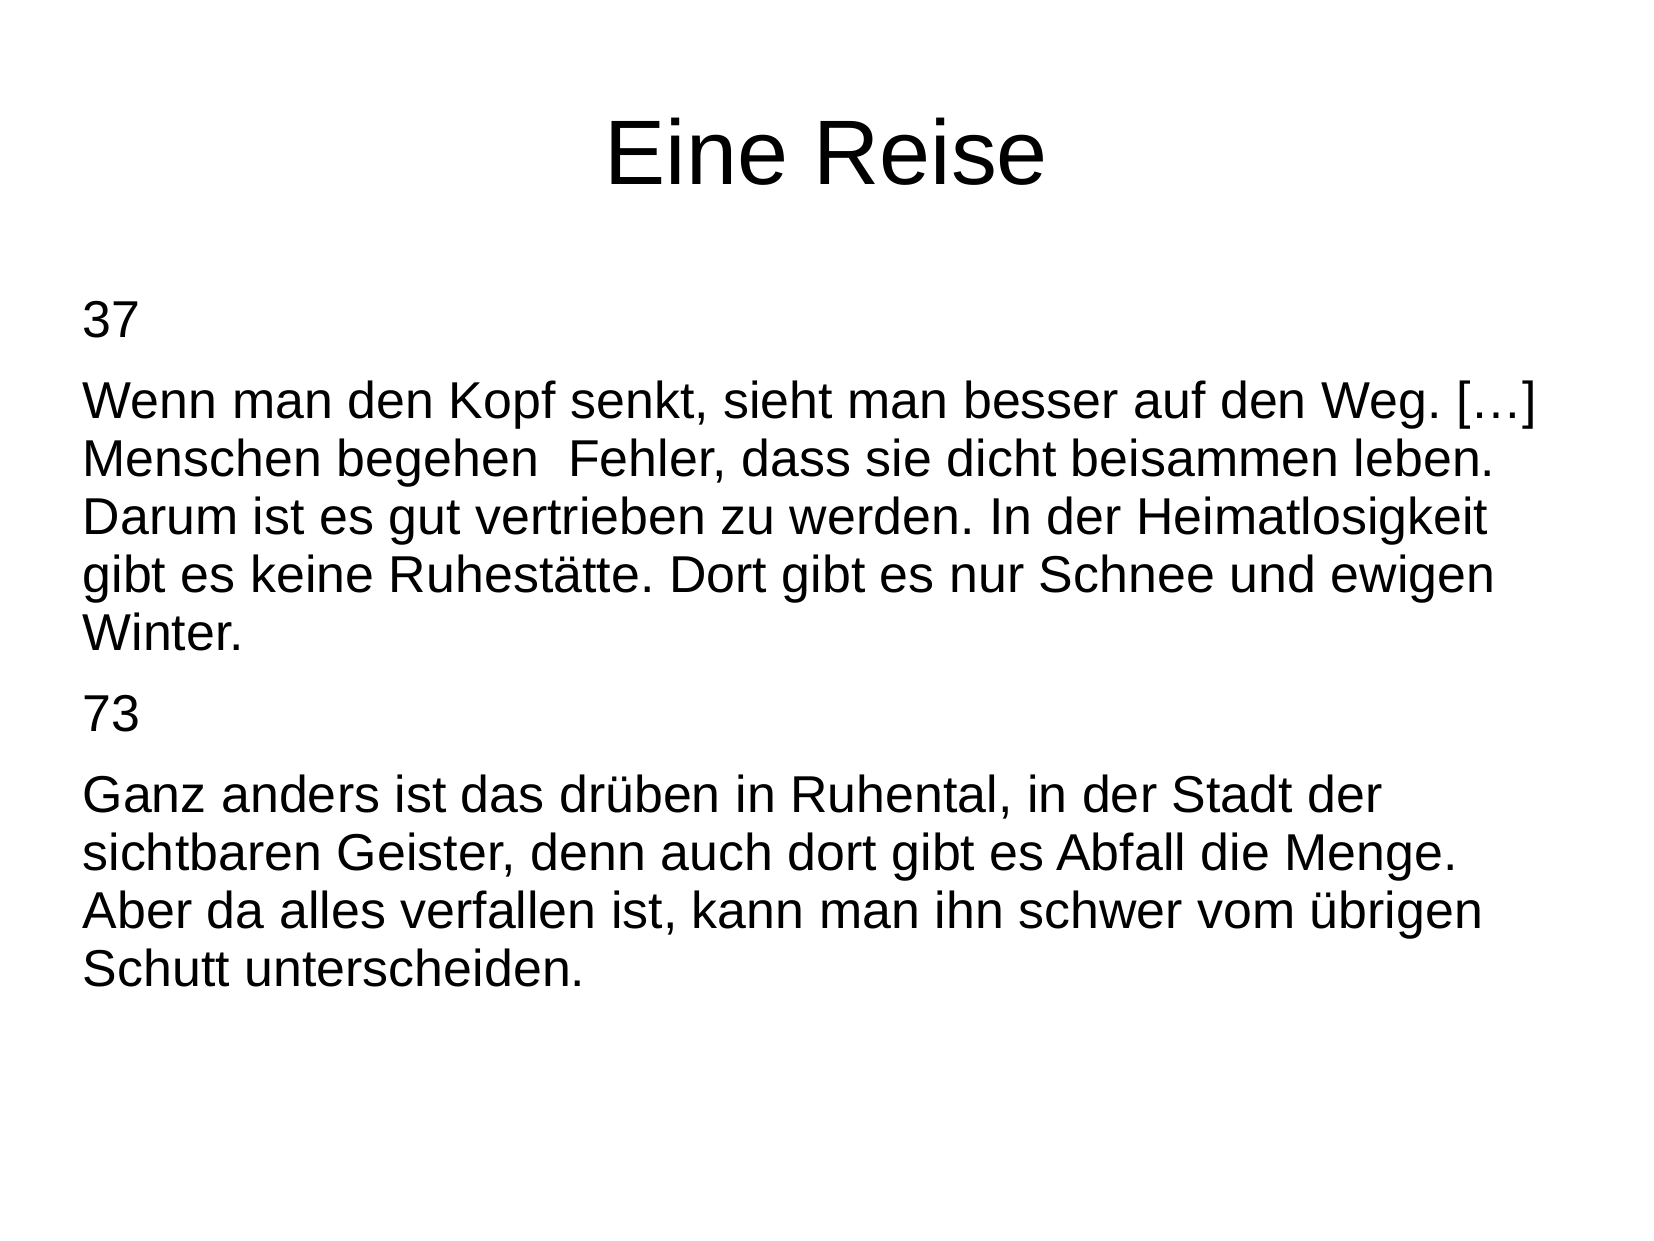

# Eine Reise
37
Wenn man den Kopf senkt, sieht man besser auf den Weg. […] Menschen begehen Fehler, dass sie dicht beisammen leben. Darum ist es gut vertrieben zu werden. In der Heimatlosigkeit gibt es keine Ruhestätte. Dort gibt es nur Schnee und ewigen Winter.
73
Ganz anders ist das drüben in Ruhental, in der Stadt der sichtbaren Geister, denn auch dort gibt es Abfall die Menge. Aber da alles verfallen ist, kann man ihn schwer vom übrigen Schutt unterscheiden.